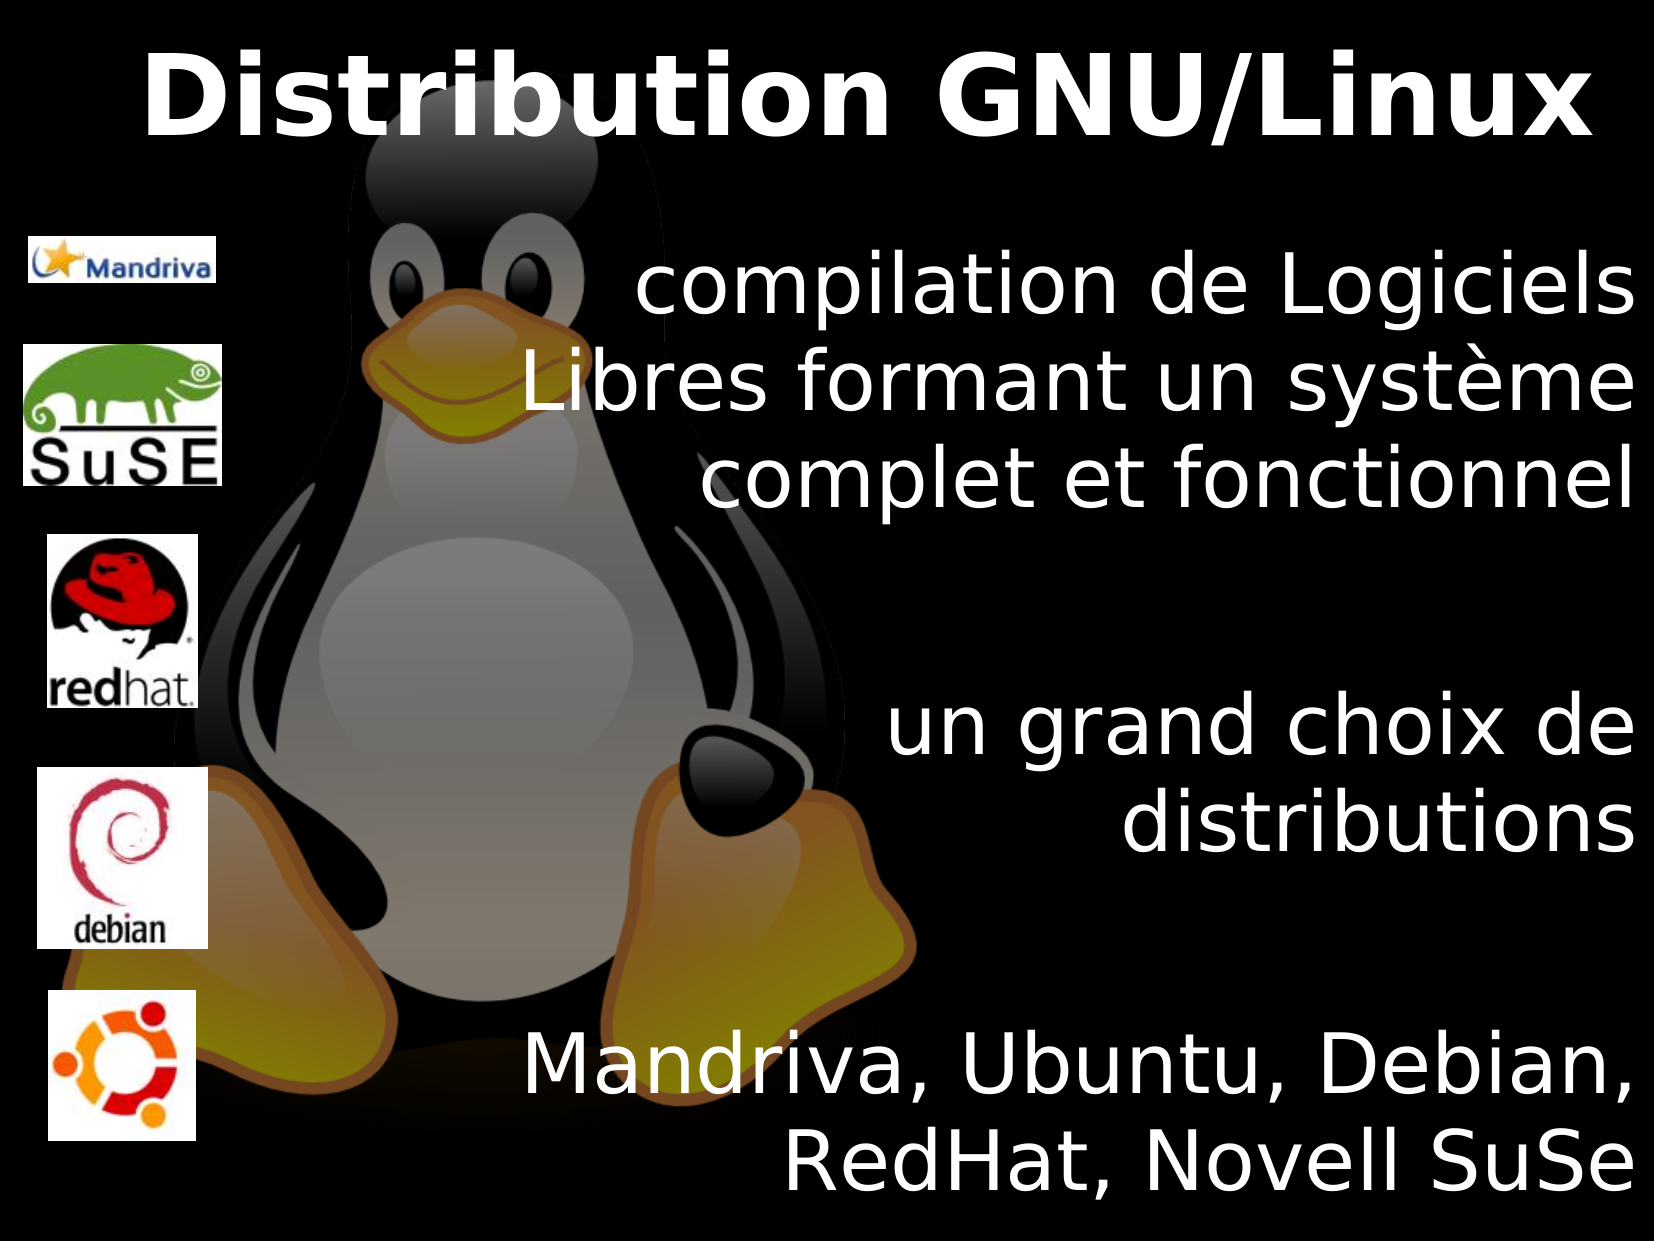

# Distribution GNU/Linux
compilation de Logiciels Libres formant un système complet et fonctionnel
un grand choix de distributions
Mandriva, Ubuntu, Debian, RedHat, Novell SuSe